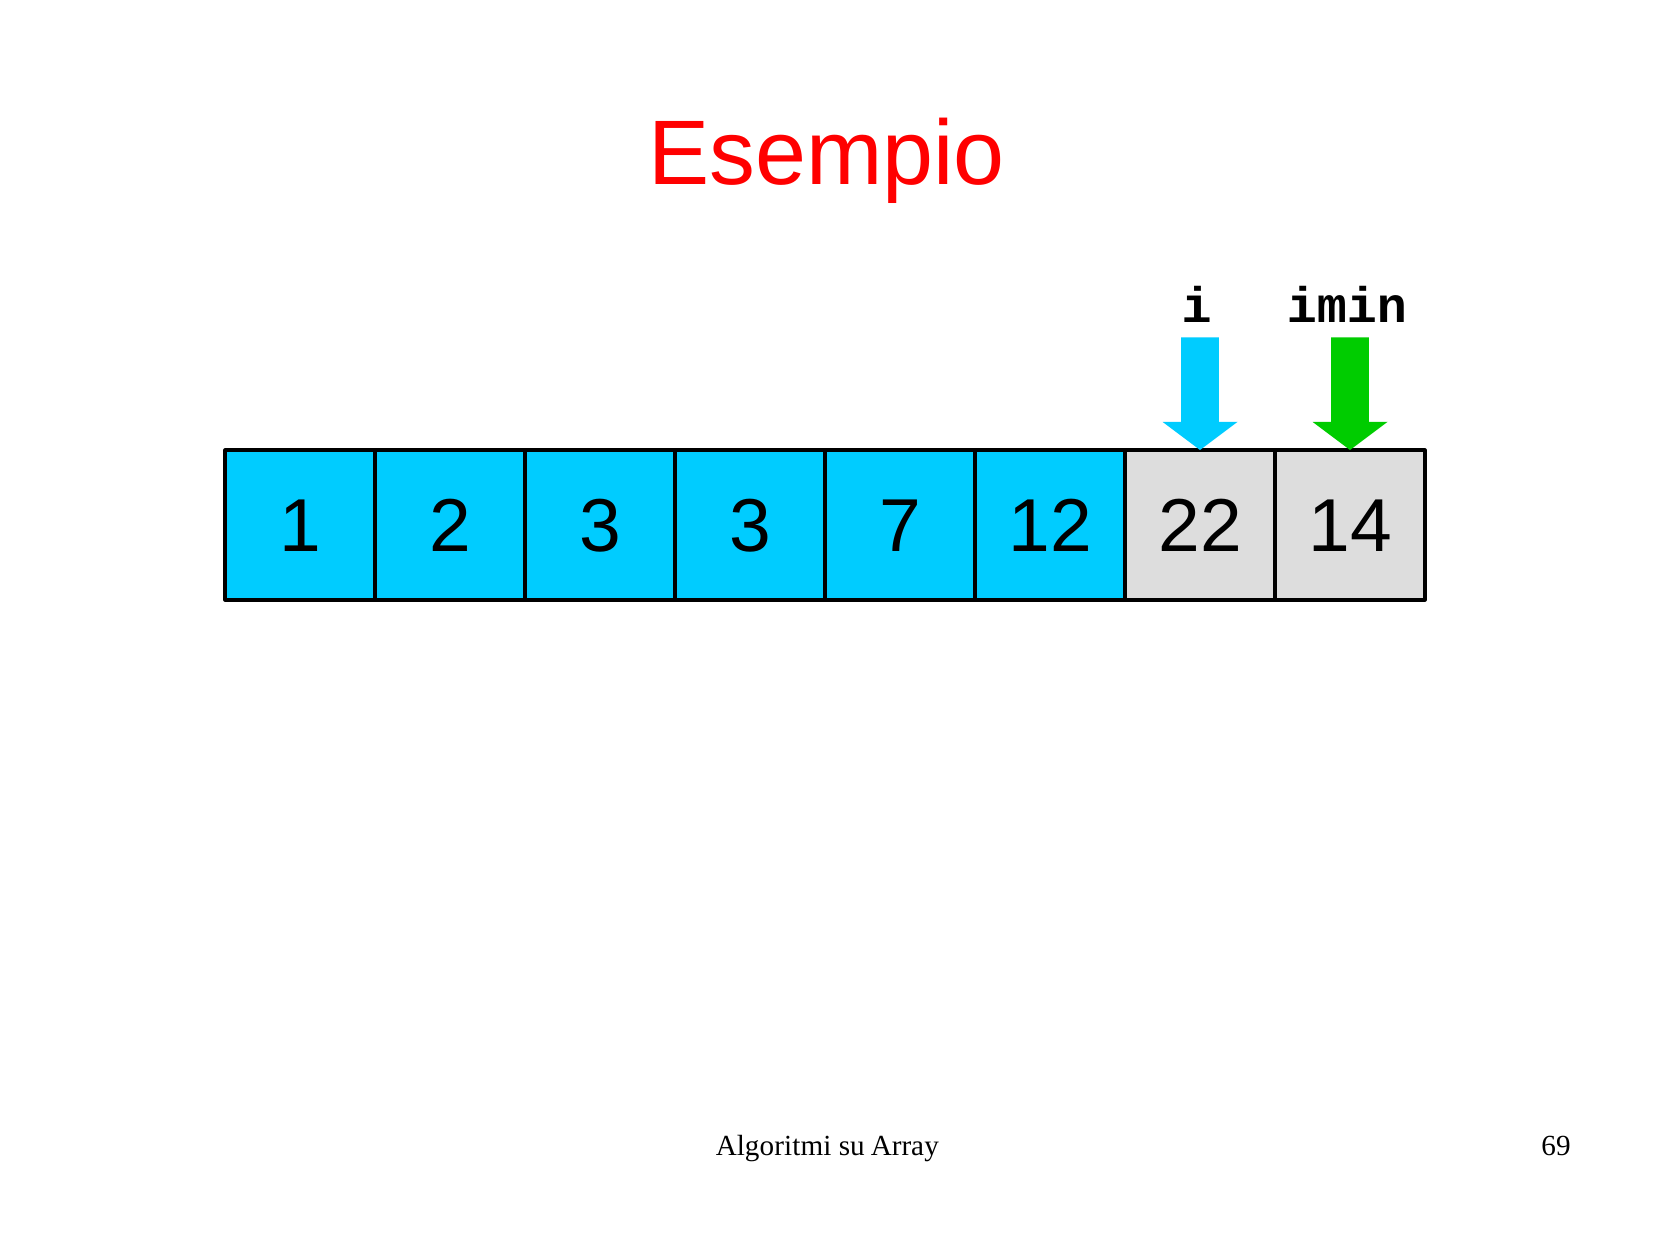

# Esempio
i
imin
1
2
3
3
7
12
22
14
Algoritmi su Array
69